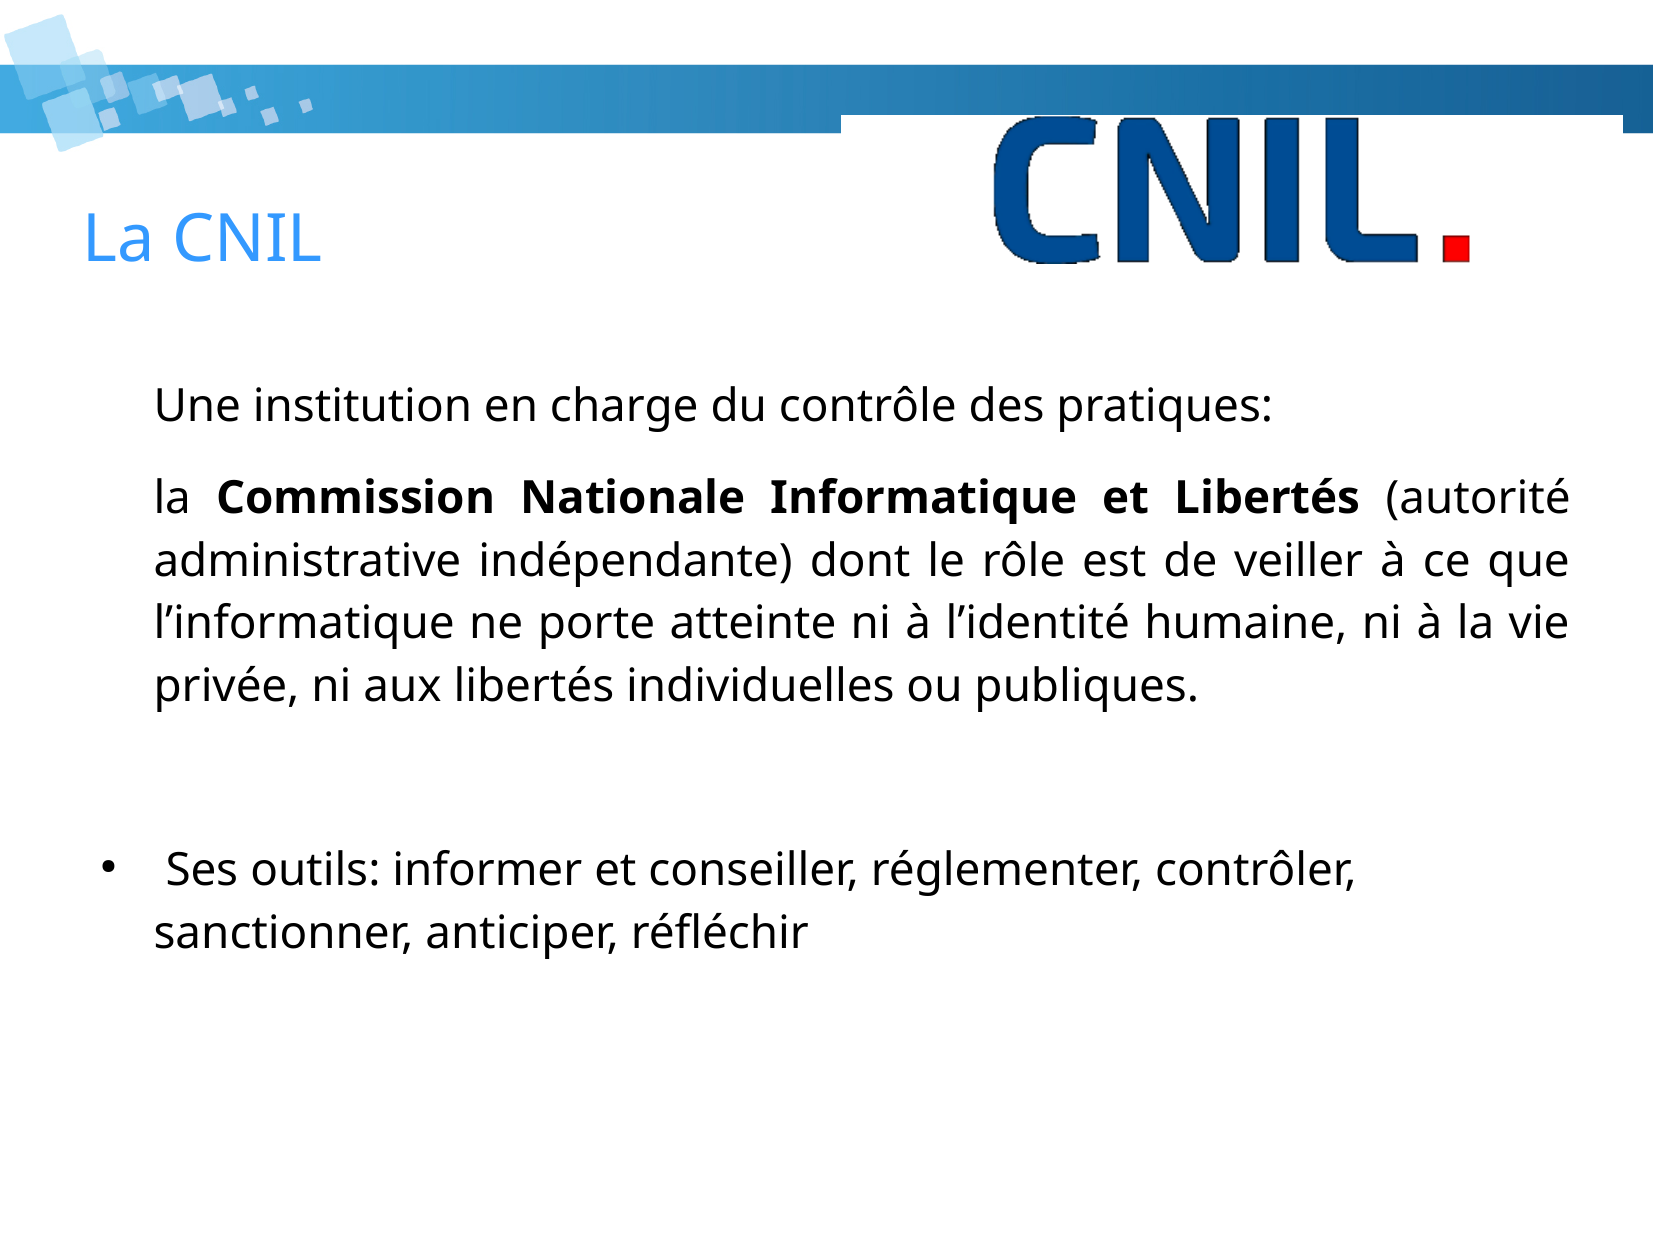

# La CNIL
Une institution en charge du contrôle des pratiques:
la Commission Nationale Informatique et Libertés (autorité administrative indépendante) dont le rôle est de veiller à ce que l’informatique ne porte atteinte ni à l’identité humaine, ni à la vie privée, ni aux libertés individuelles ou publiques.
 Ses outils: informer et conseiller, réglementer, contrôler, sanctionner, anticiper, réfléchir